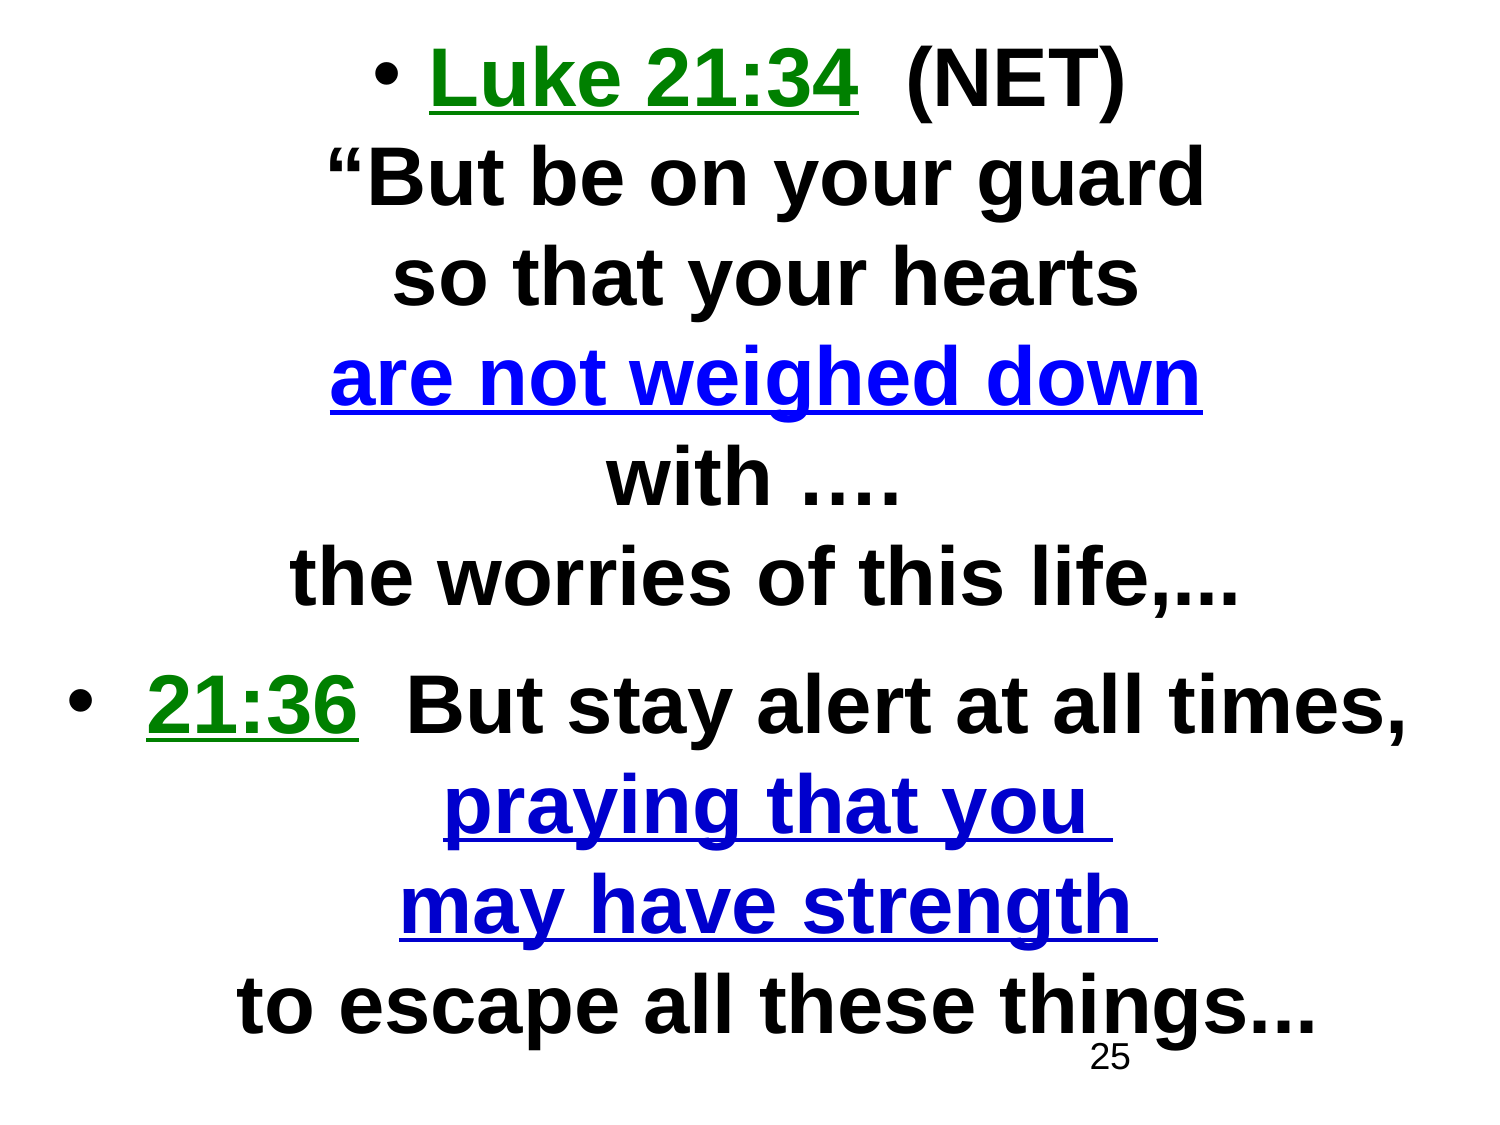

# Luke 21:34  (NET) “But be on your guard so that your hearts are not weighed down with …. the worries of this life,...
 21:36  But stay alert at all times,
praying that you
may have strength
to escape all these things...
25